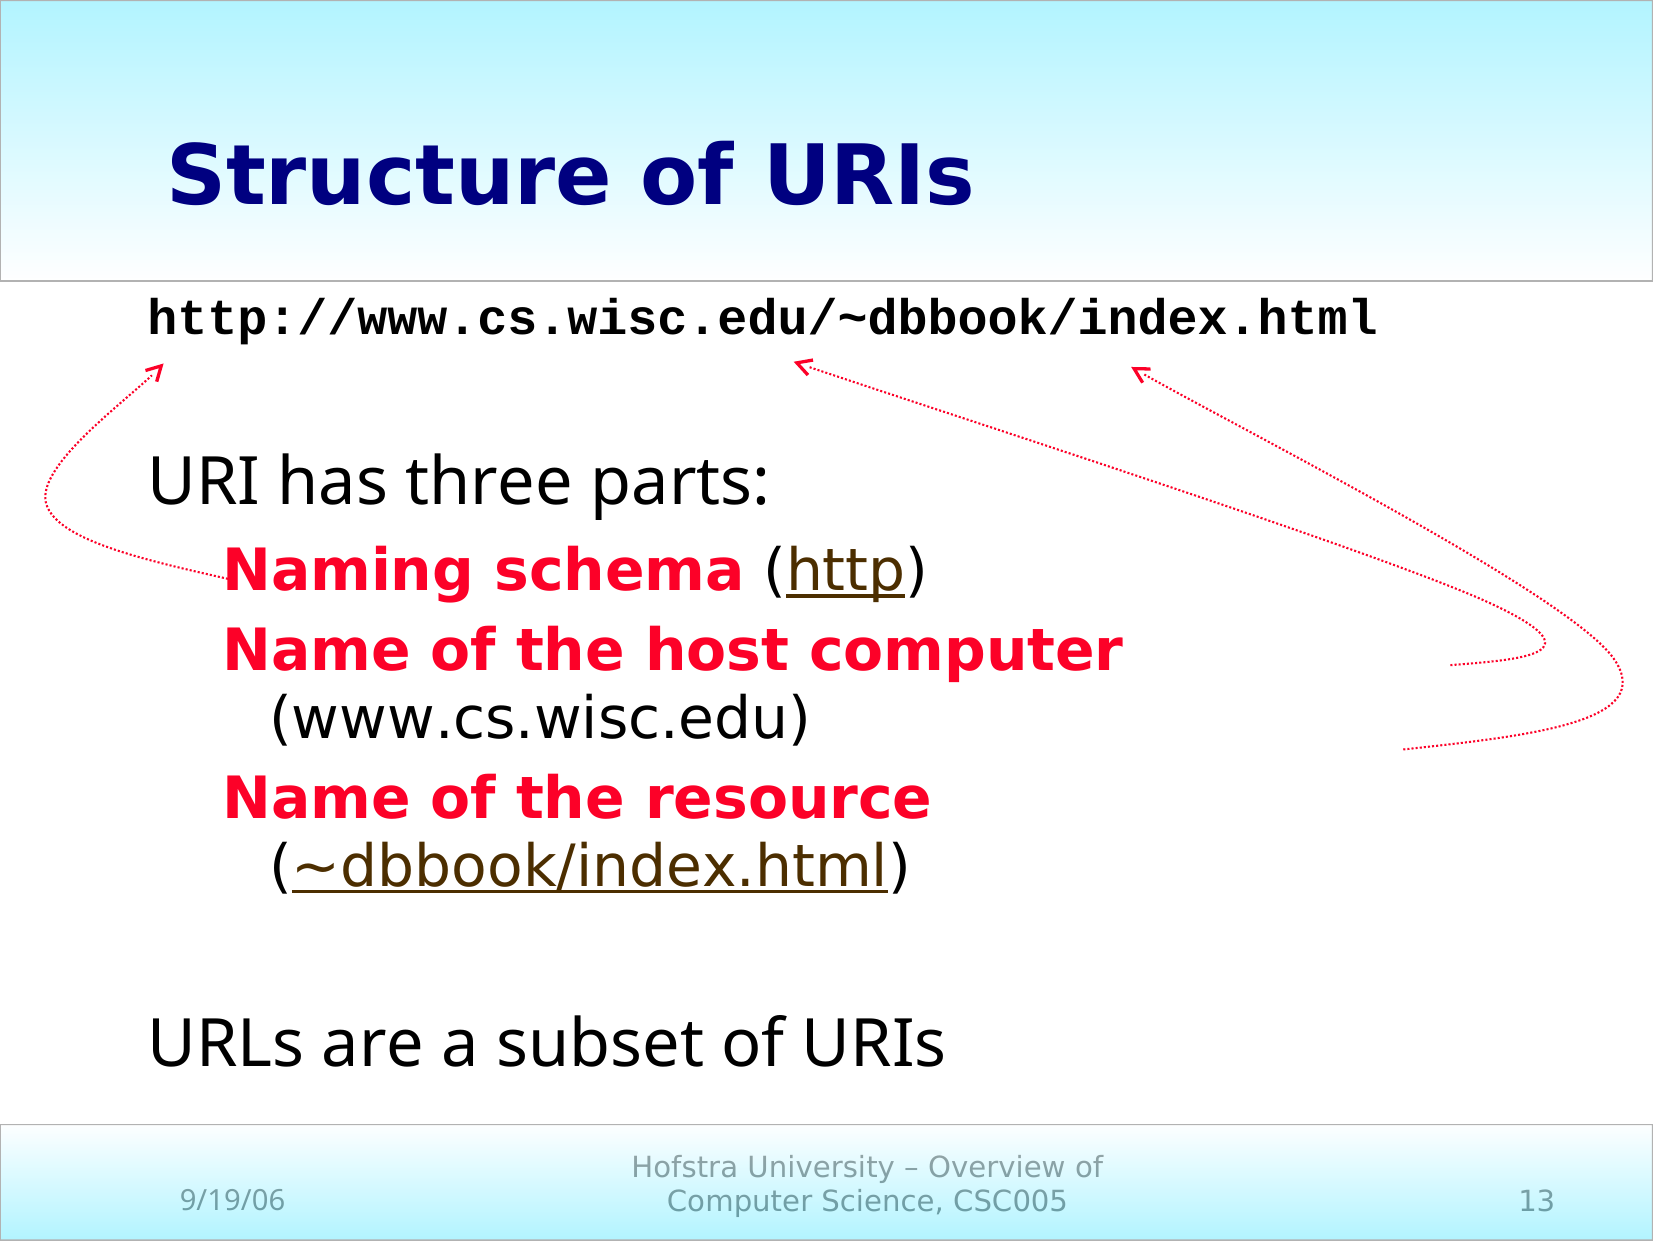

# Structure of URIs
http://www.cs.wisc.edu/~dbbook/index.html
URI has three parts:
Naming schema (http)
Name of the host computer (www.cs.wisc.edu)
Name of the resource (~dbbook/index.html)
URLs are a subset of URIs
13